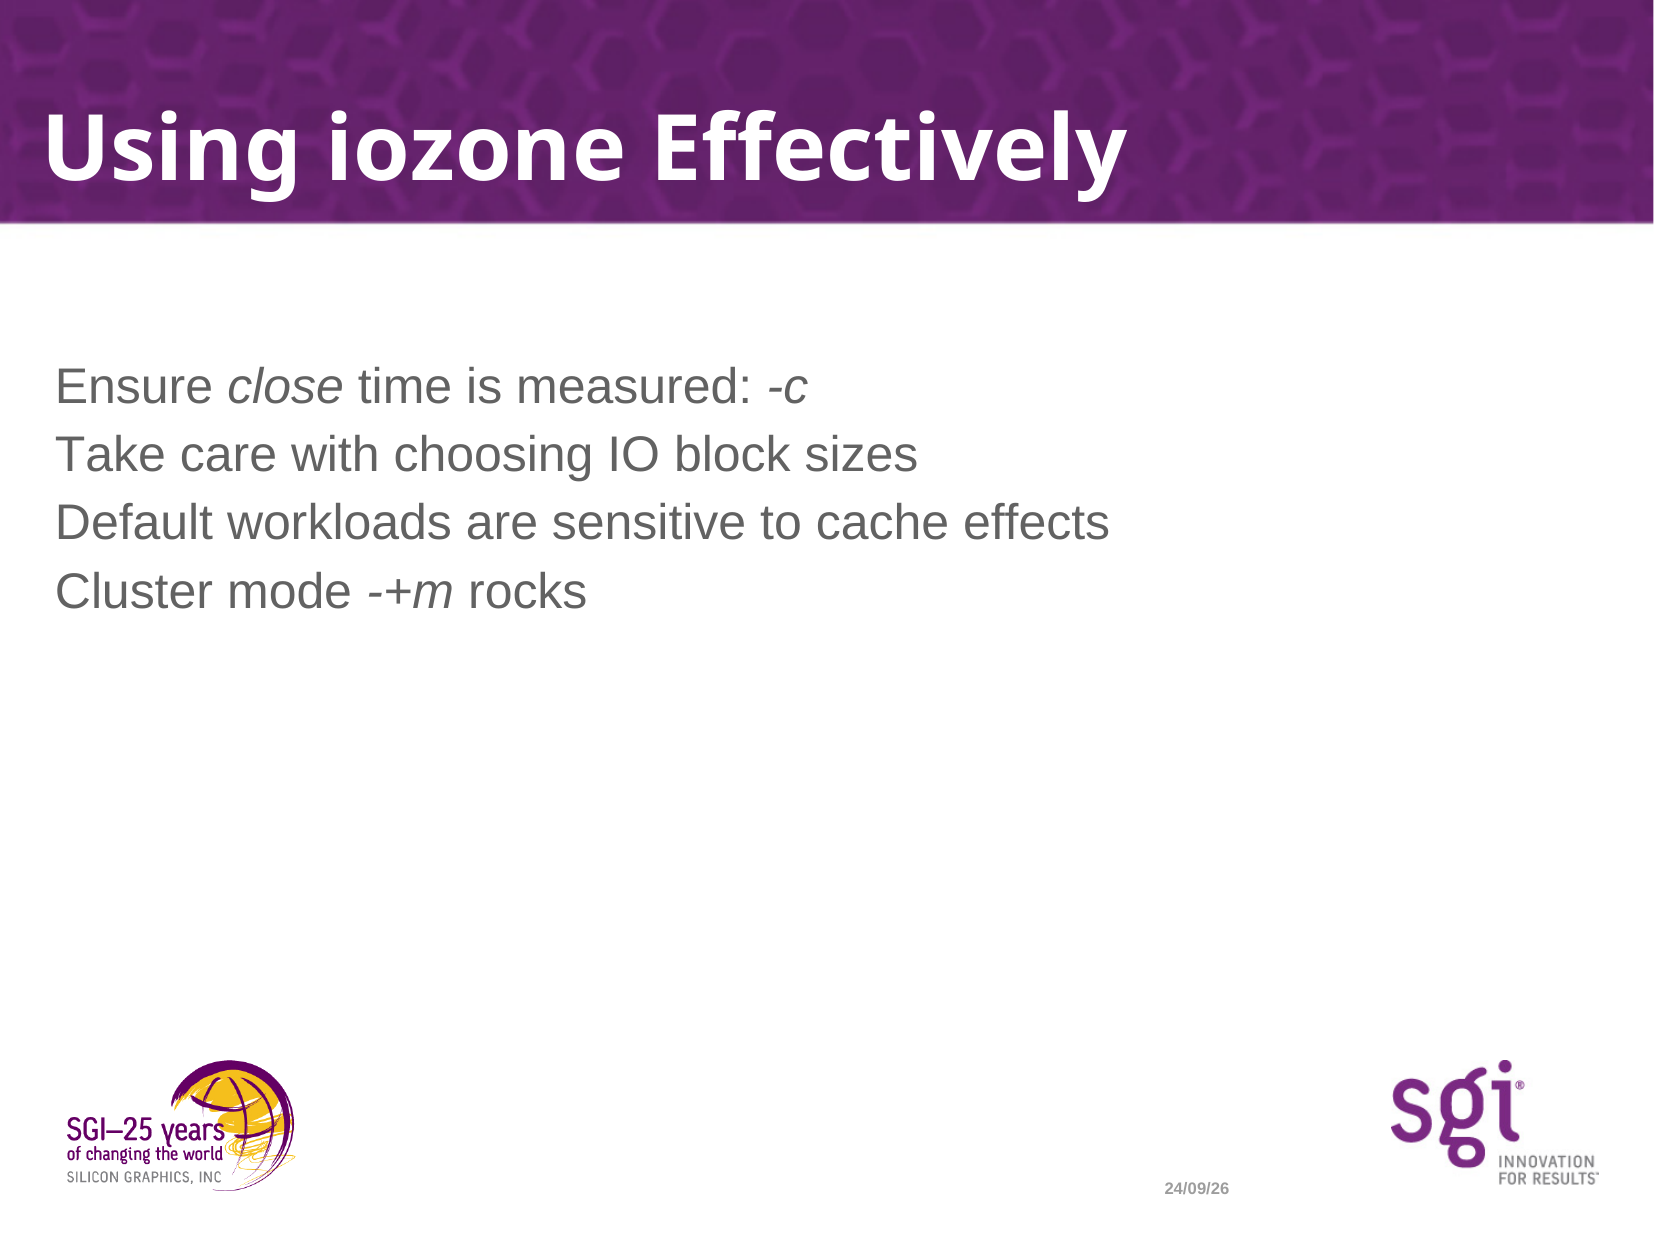

# Using iozone Effectively
Ensure close time is measured: -c
Take care with choosing IO block sizes
Default workloads are sensitive to cache effects
Cluster mode -+m rocks